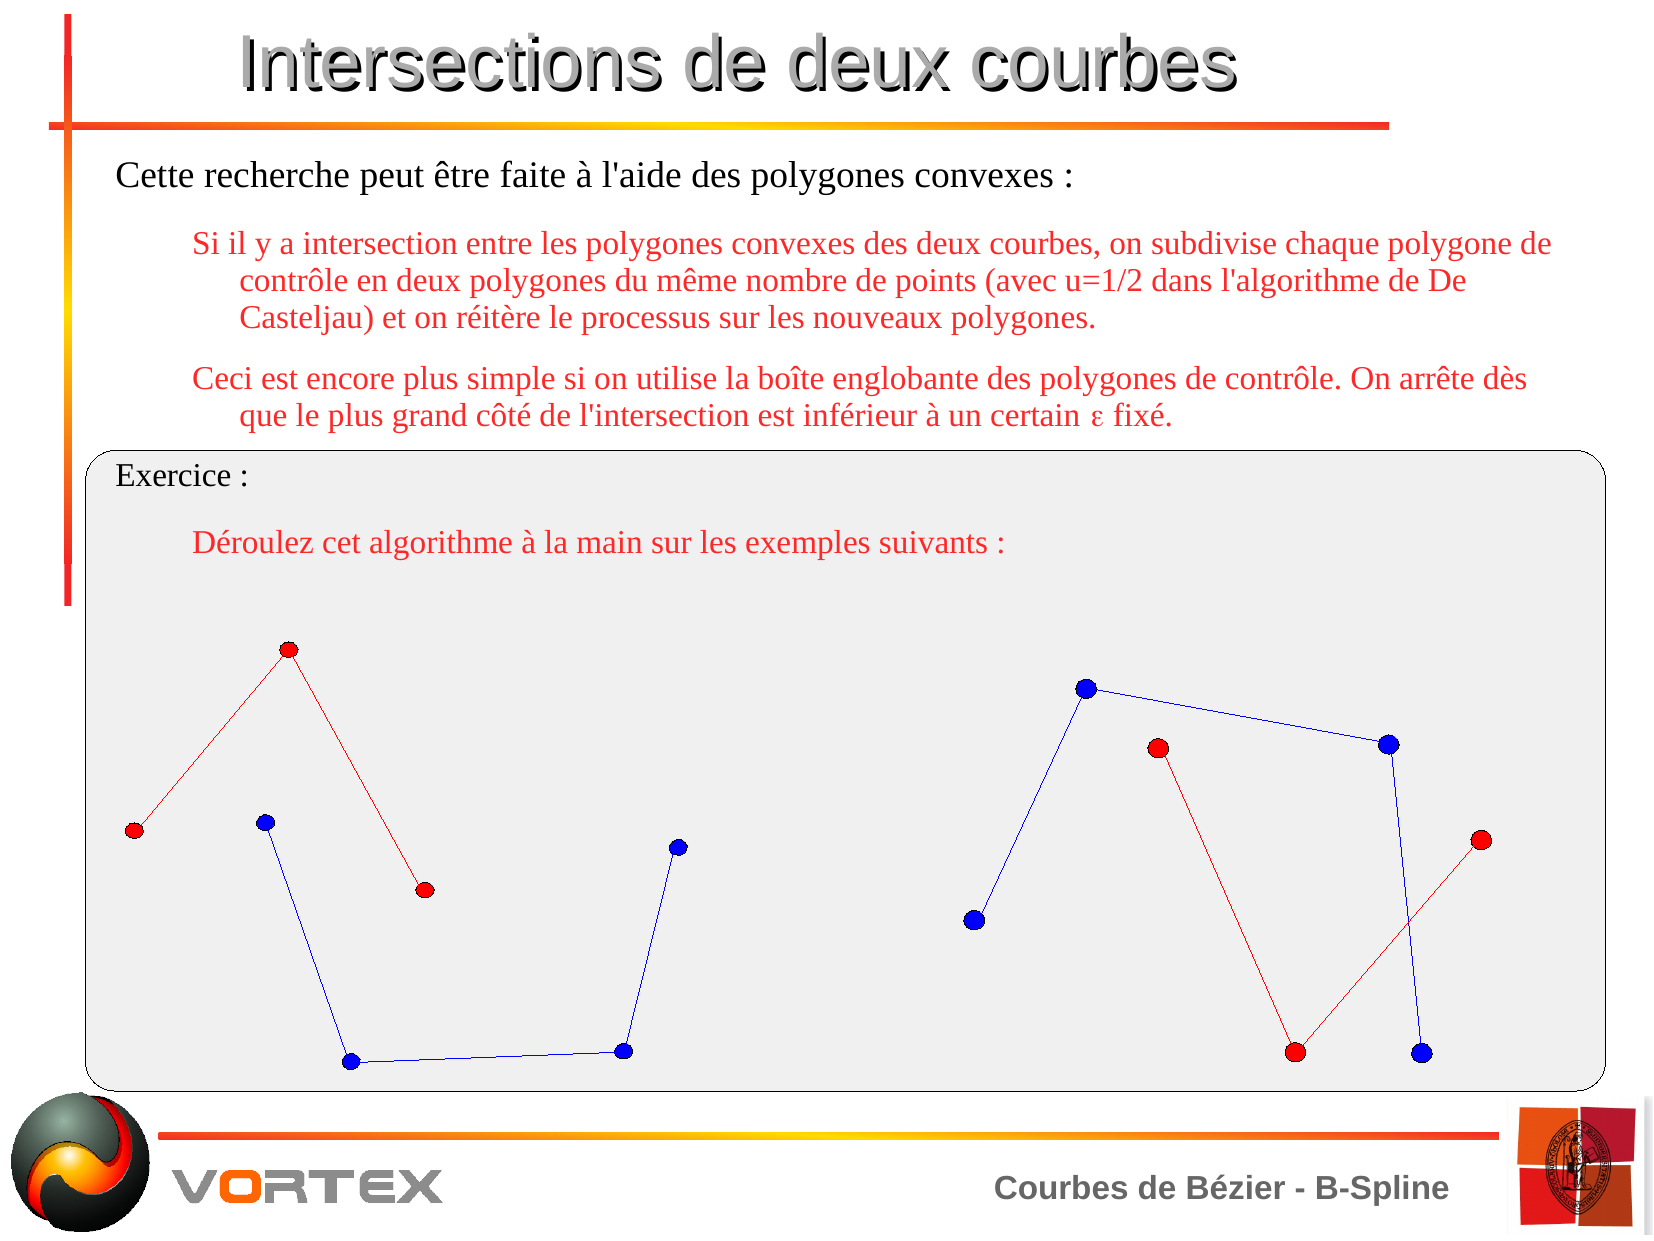

# Intersections de deux courbes
Cette recherche peut être faite à l'aide des polygones convexes :
Si il y a intersection entre les polygones convexes des deux courbes, on subdivise chaque polygone de contrôle en deux polygones du même nombre de points (avec u=1/2 dans l'algorithme de De Casteljau) et on réitère le processus sur les nouveaux polygones.
Ceci est encore plus simple si on utilise la boîte englobante des polygones de contrôle. On arrête dès que le plus grand côté de l'intersection est inférieur à un certain  fixé.
Exercice :
Déroulez cet algorithme à la main sur les exemples suivants :